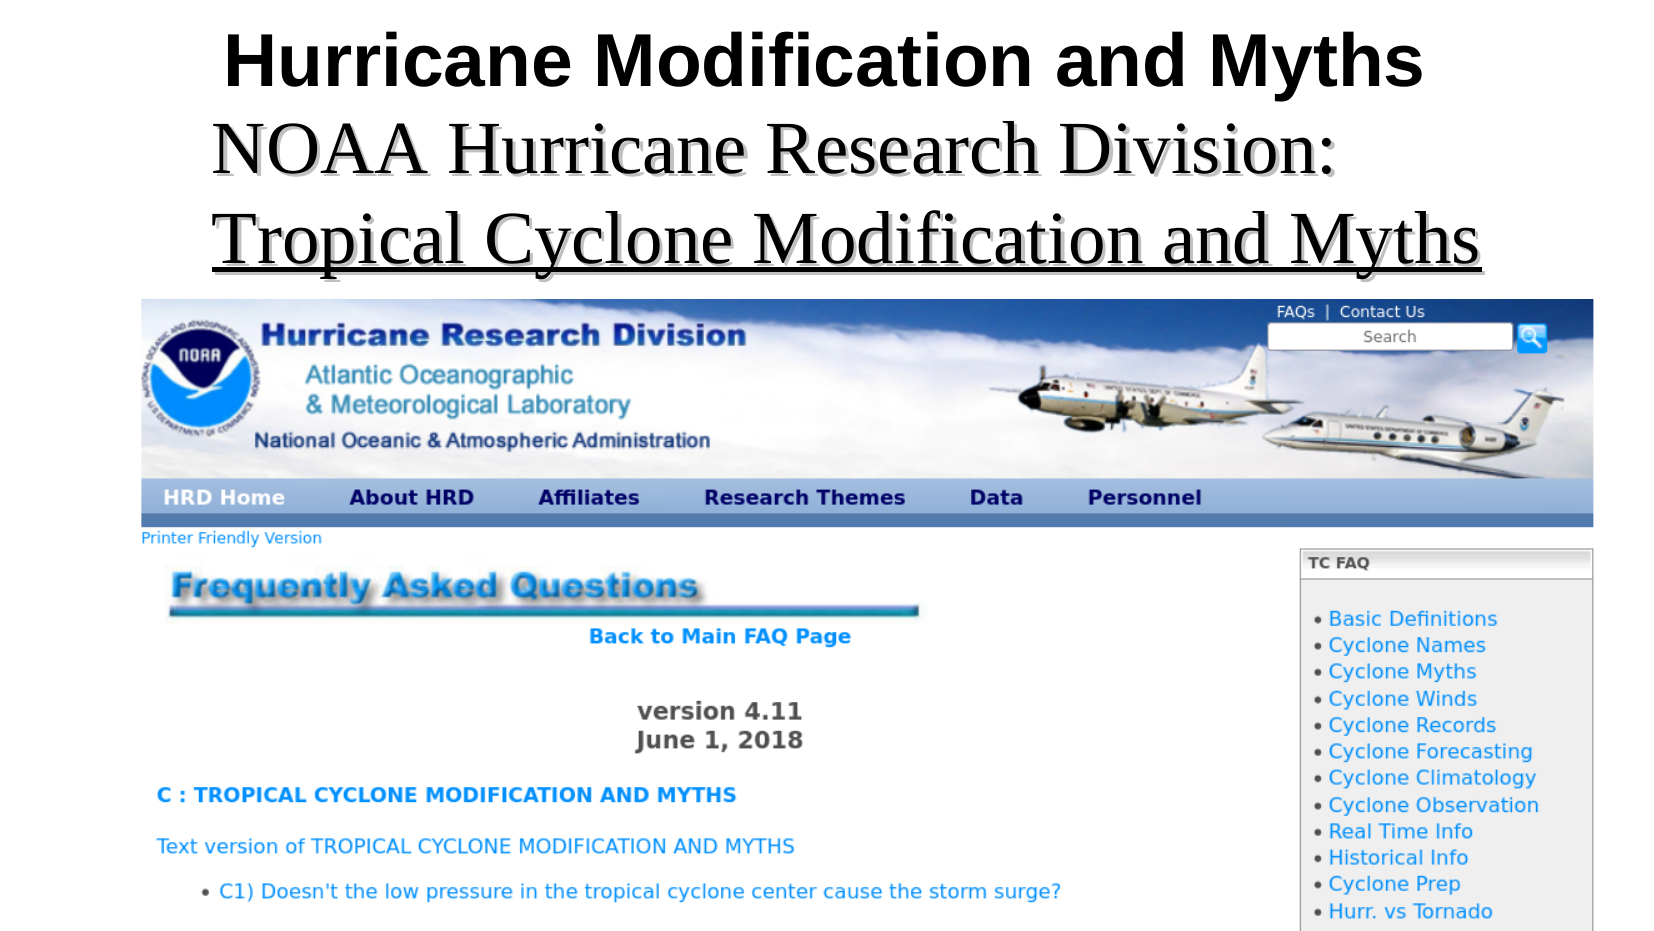

# Hurricane Modification and Myths
NOAA Hurricane Research Division: Tropical Cyclone Modification and Myths